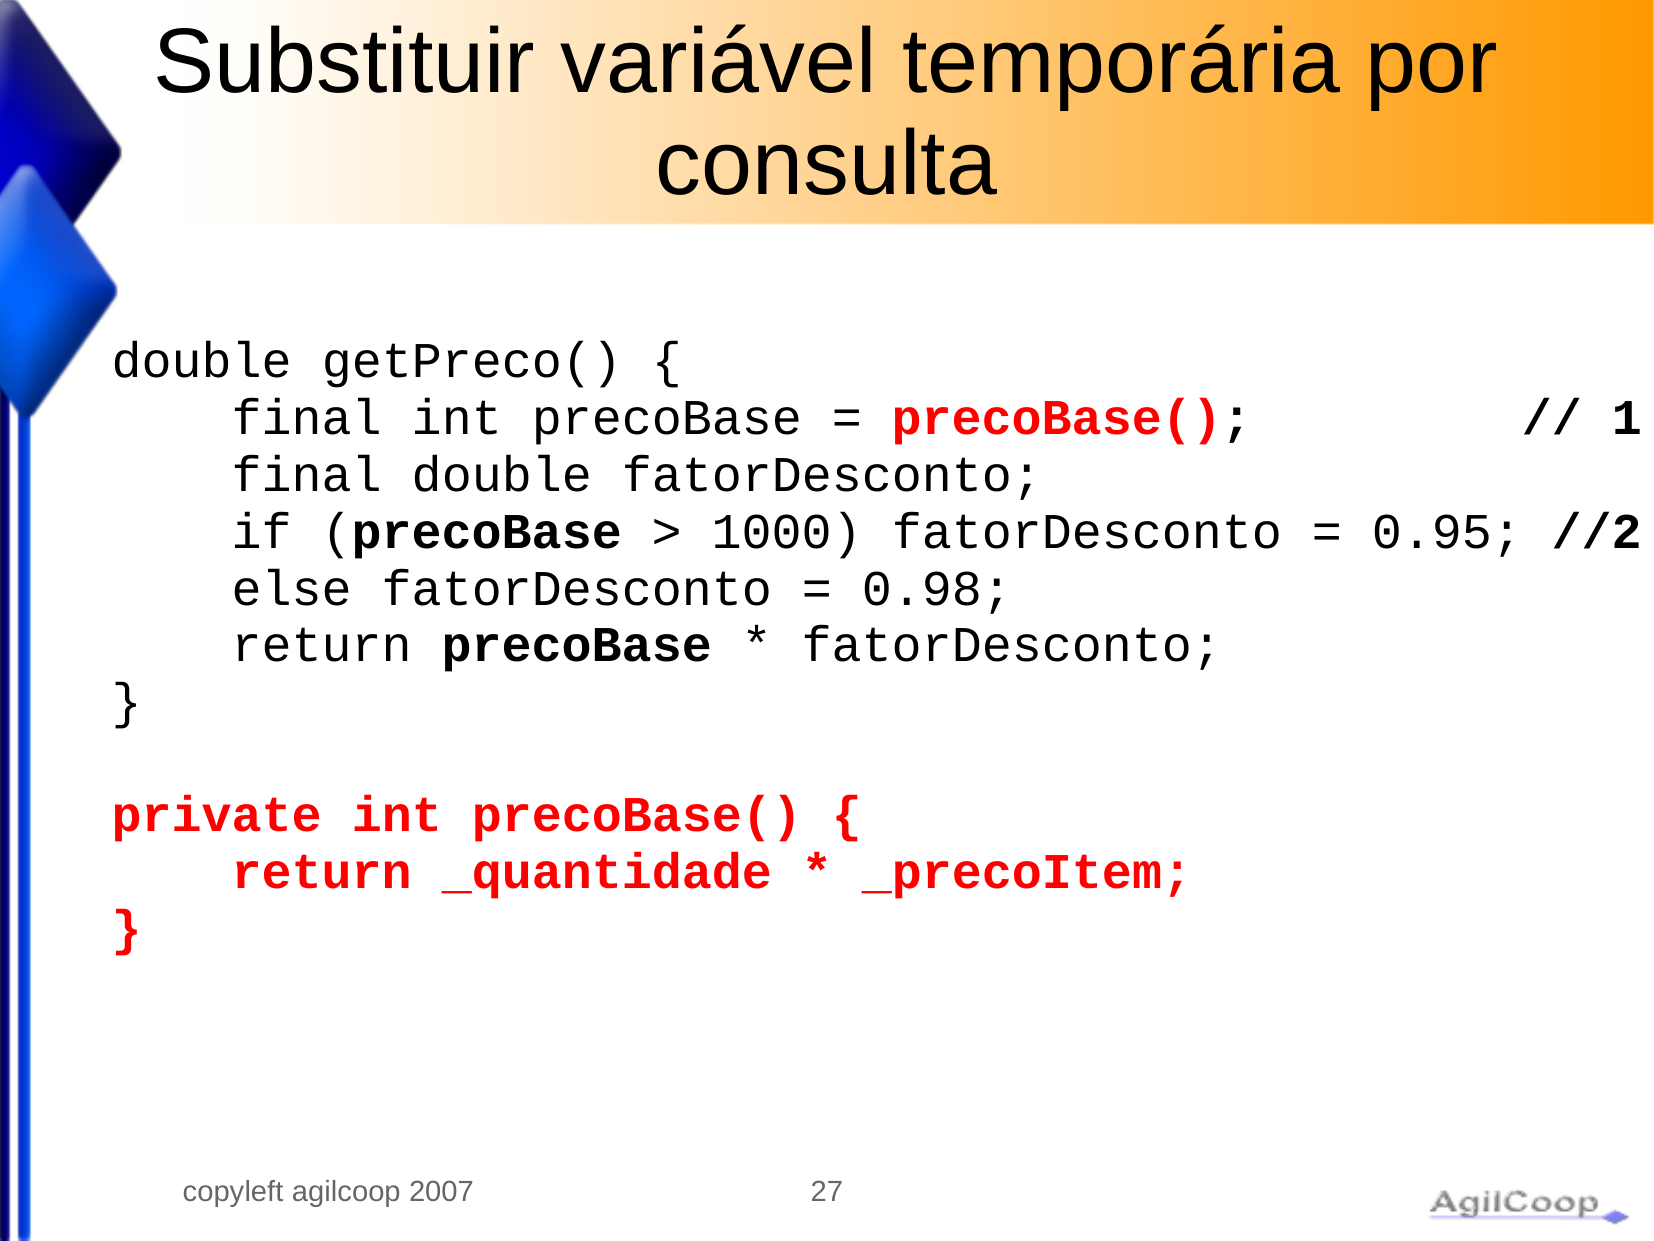

# Substituir variável temporária por consulta
double getPreco() {
 final int precoBase = precoBase(); // 1
 final double fatorDesconto;
 if (precoBase > 1000) fatorDesconto = 0.95; //2
 else fatorDesconto = 0.98;
 return precoBase * fatorDesconto;
}
private int precoBase() {
 return _quantidade * _precoItem;
}
copyleft agilcoop 2007
27